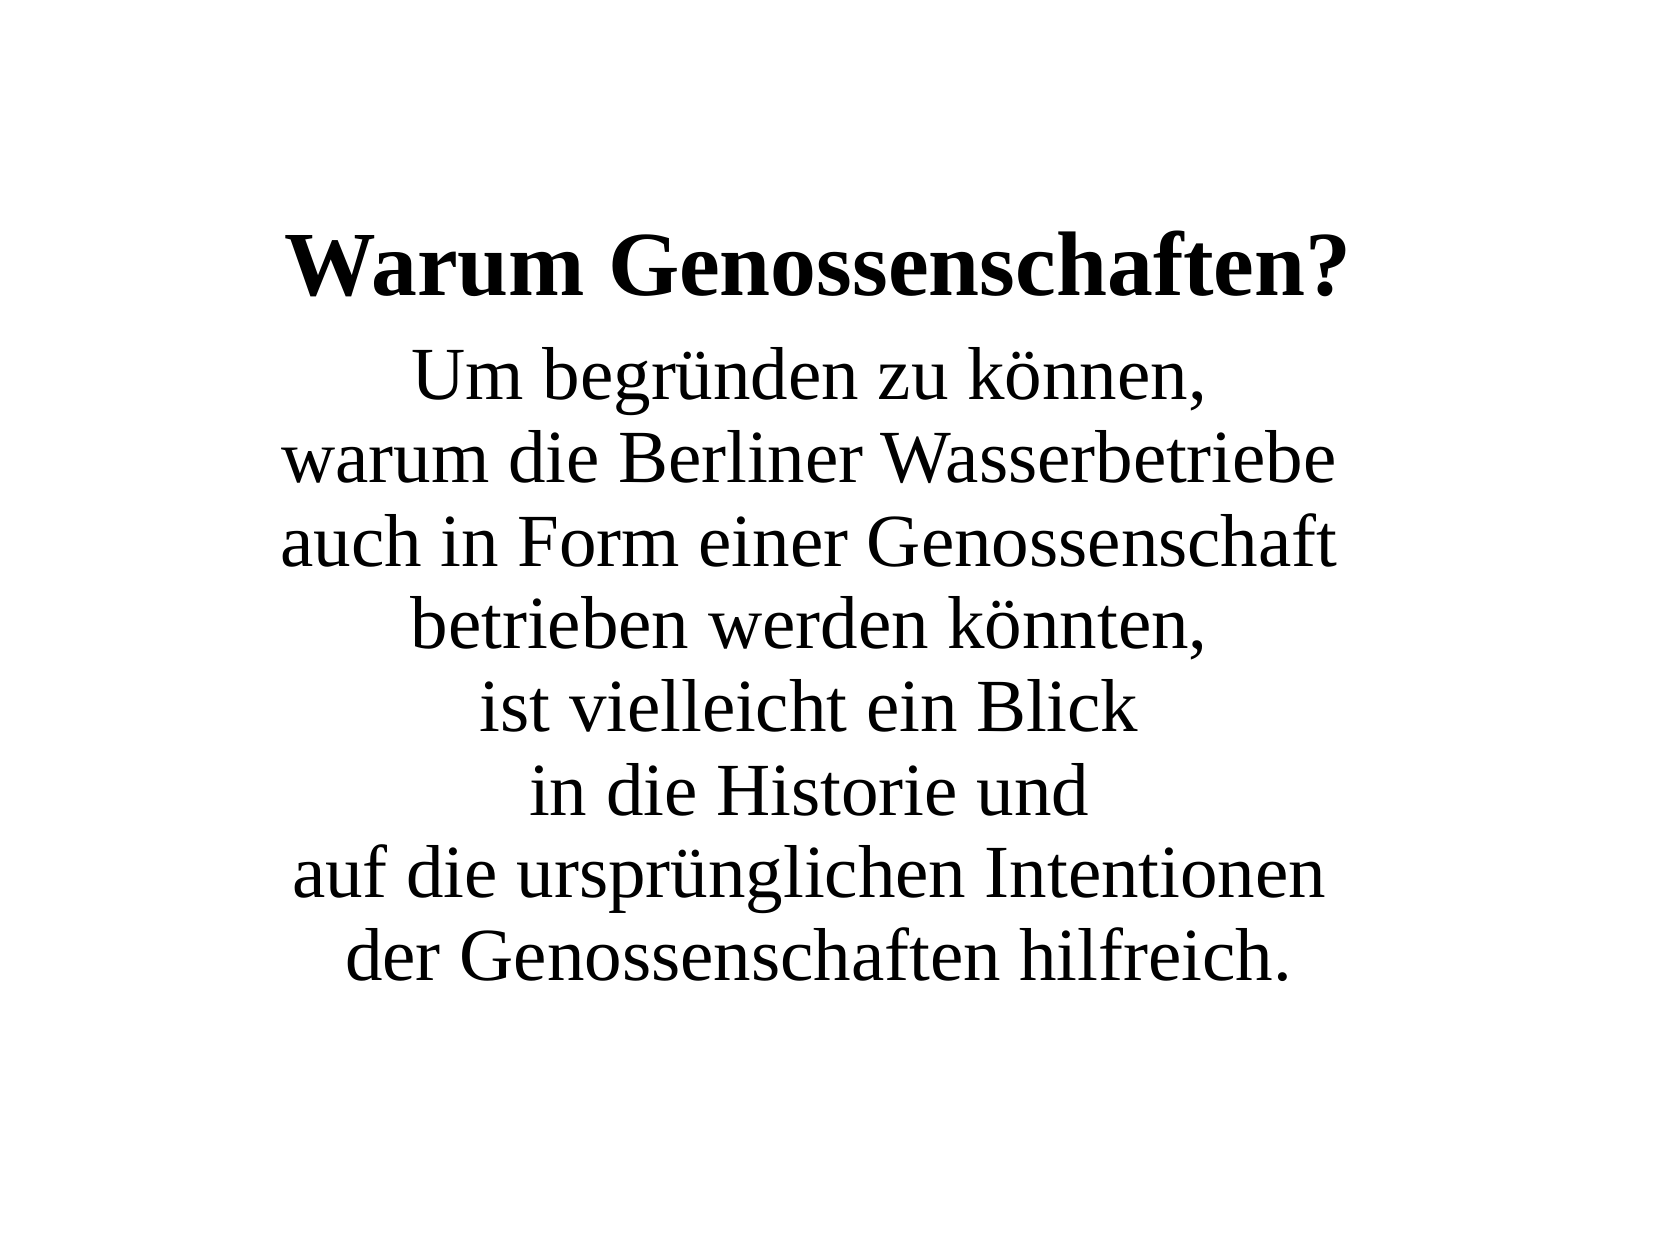

Warum Genossenschaften?
Um begründen zu können,
warum die Berliner Wasserbetriebe
auch in Form einer Genossenschaft
betrieben werden könnten,
ist vielleicht ein Blick
in die Historie und
auf die ursprünglichen Intentionen
der Genossenschaften hilfreich.